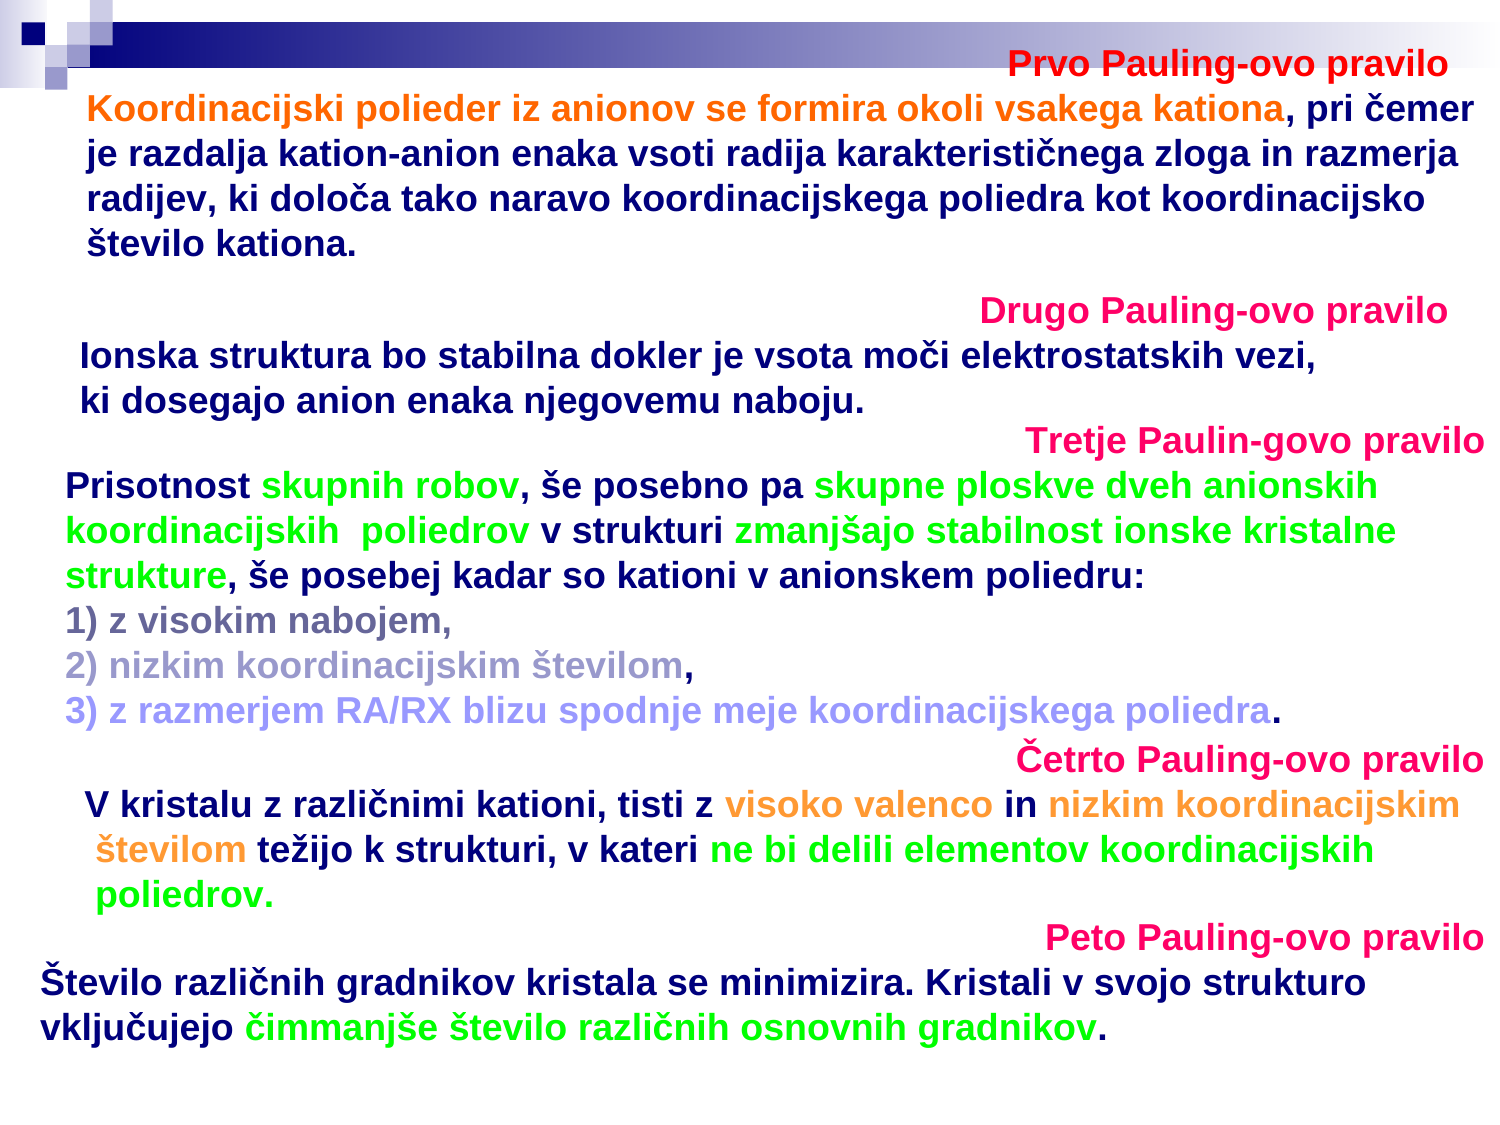

Prvo Pauling-ovo pravilo
Koordinacijski polieder iz anionov se formira okoli vsakega kationa, pri čemer
je razdalja kation-anion enaka vsoti radija karakterističnega zloga in razmerja
radijev, ki določa tako naravo koordinacijskega poliedra kot koordinacijsko
število kationa.
						Drugo Pauling-ovo pravilo
Ionska struktura bo stabilna dokler je vsota moči elektrostatskih vezi,
ki dosegajo anion enaka njegovemu naboju.
					 Tretje Paulin-govo pravilo
Prisotnost skupnih robov, še posebno pa skupne ploskve dveh anionskih
koordinacijskih poliedrov v strukturi zmanjšajo stabilnost ionske kristalne
strukture, še posebej kadar so kationi v anionskem poliedru:
1) z visokim nabojem,
2) nizkim koordinacijskim številom,
3) z razmerjem RA/RX blizu spodnje meje koordinacijskega poliedra.
						 Četrto Pauling-ovo pravilo
V kristalu z različnimi kationi, tisti z visoko valenco in nizkim koordinacijskim
 številom težijo k strukturi, v kateri ne bi delili elementov koordinacijskih
 poliedrov.
						 Peto Pauling-ovo pravilo
Število različnih gradnikov kristala se minimizira. Kristali v svojo strukturo
vključujejo čimmanjše število različnih osnovnih gradnikov.